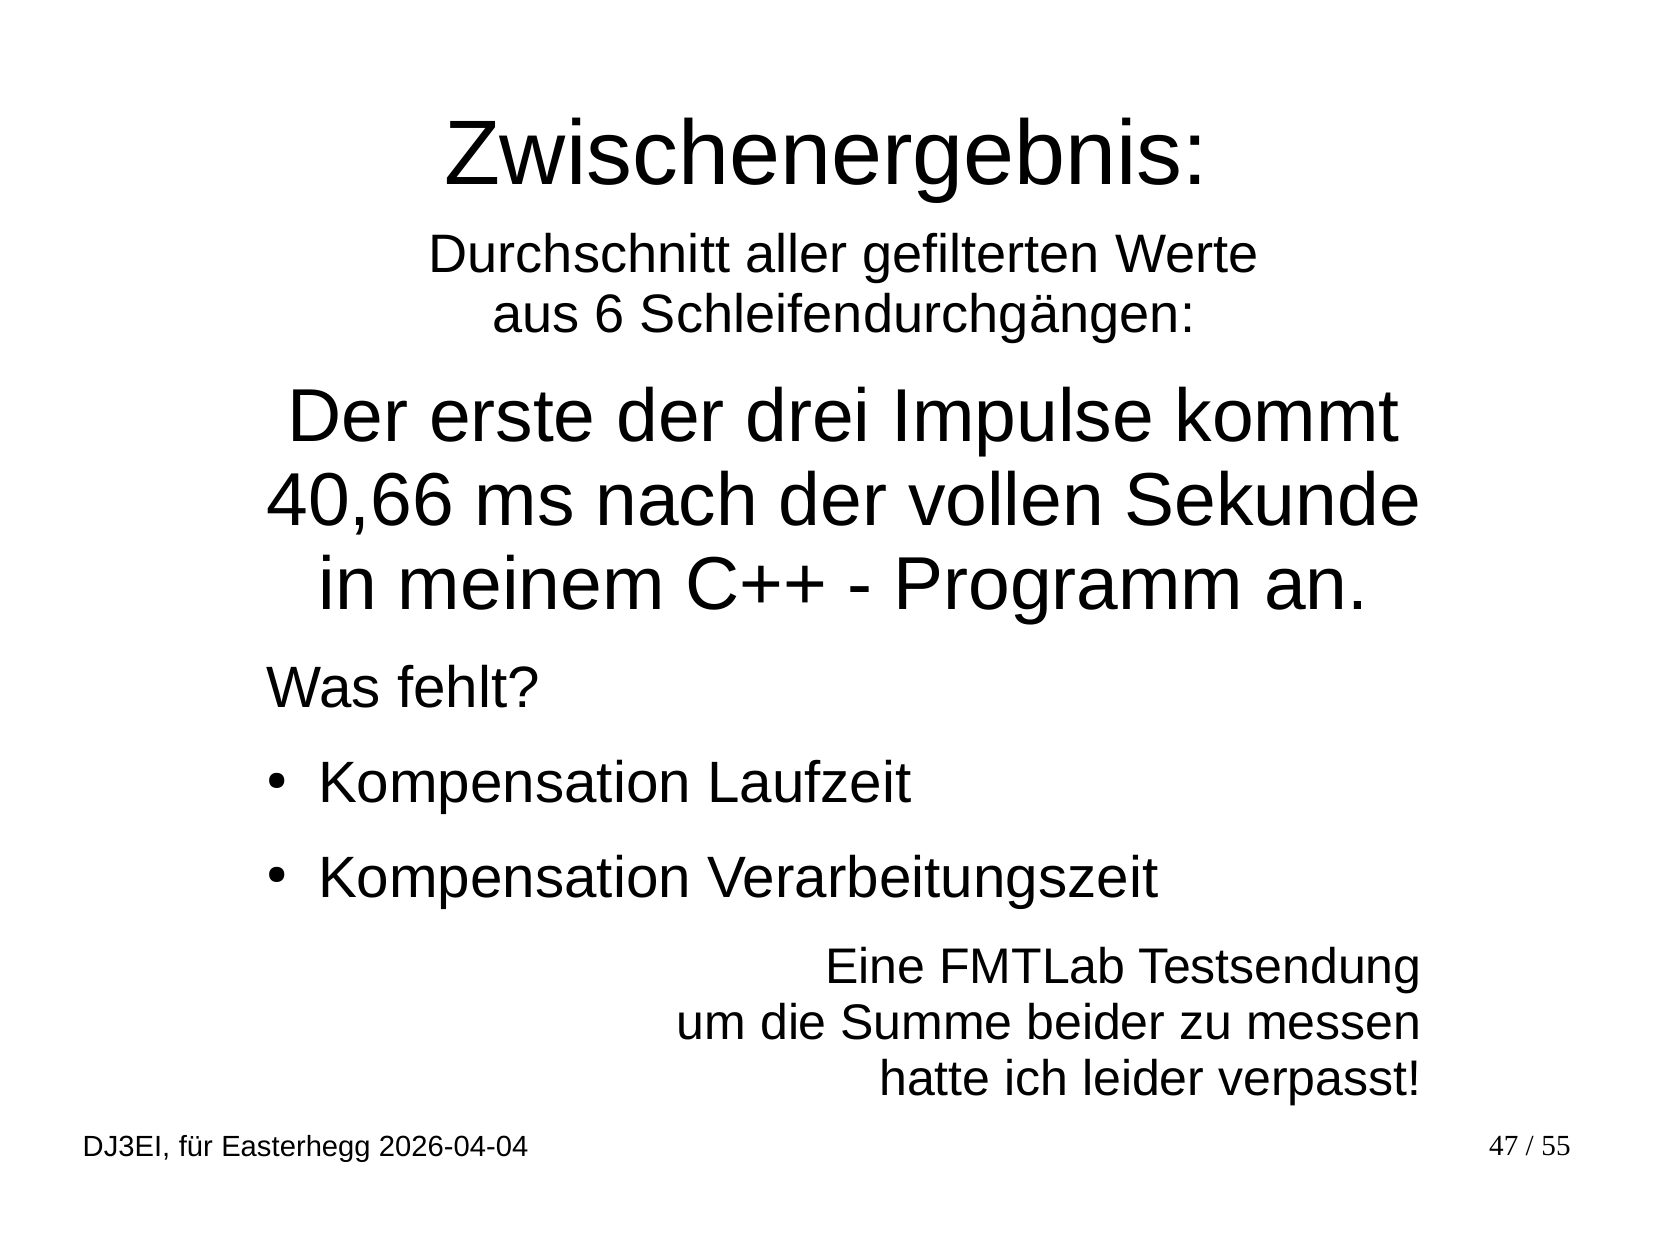

# Zwischenergebnis:
Durchschnitt aller gefilterten Werte
aus 6 Schleifendurchgängen:
Der erste der drei Impulse kommt
40,66 ms nach der vollen Sekunde
in meinem C++ - Programm an.
Was fehlt?
 Kompensation Laufzeit
 Kompensation Verarbeitungszeit
Eine FMTLab Testsendung
um die Summe beider zu messen
hatte ich leider verpasst!
47